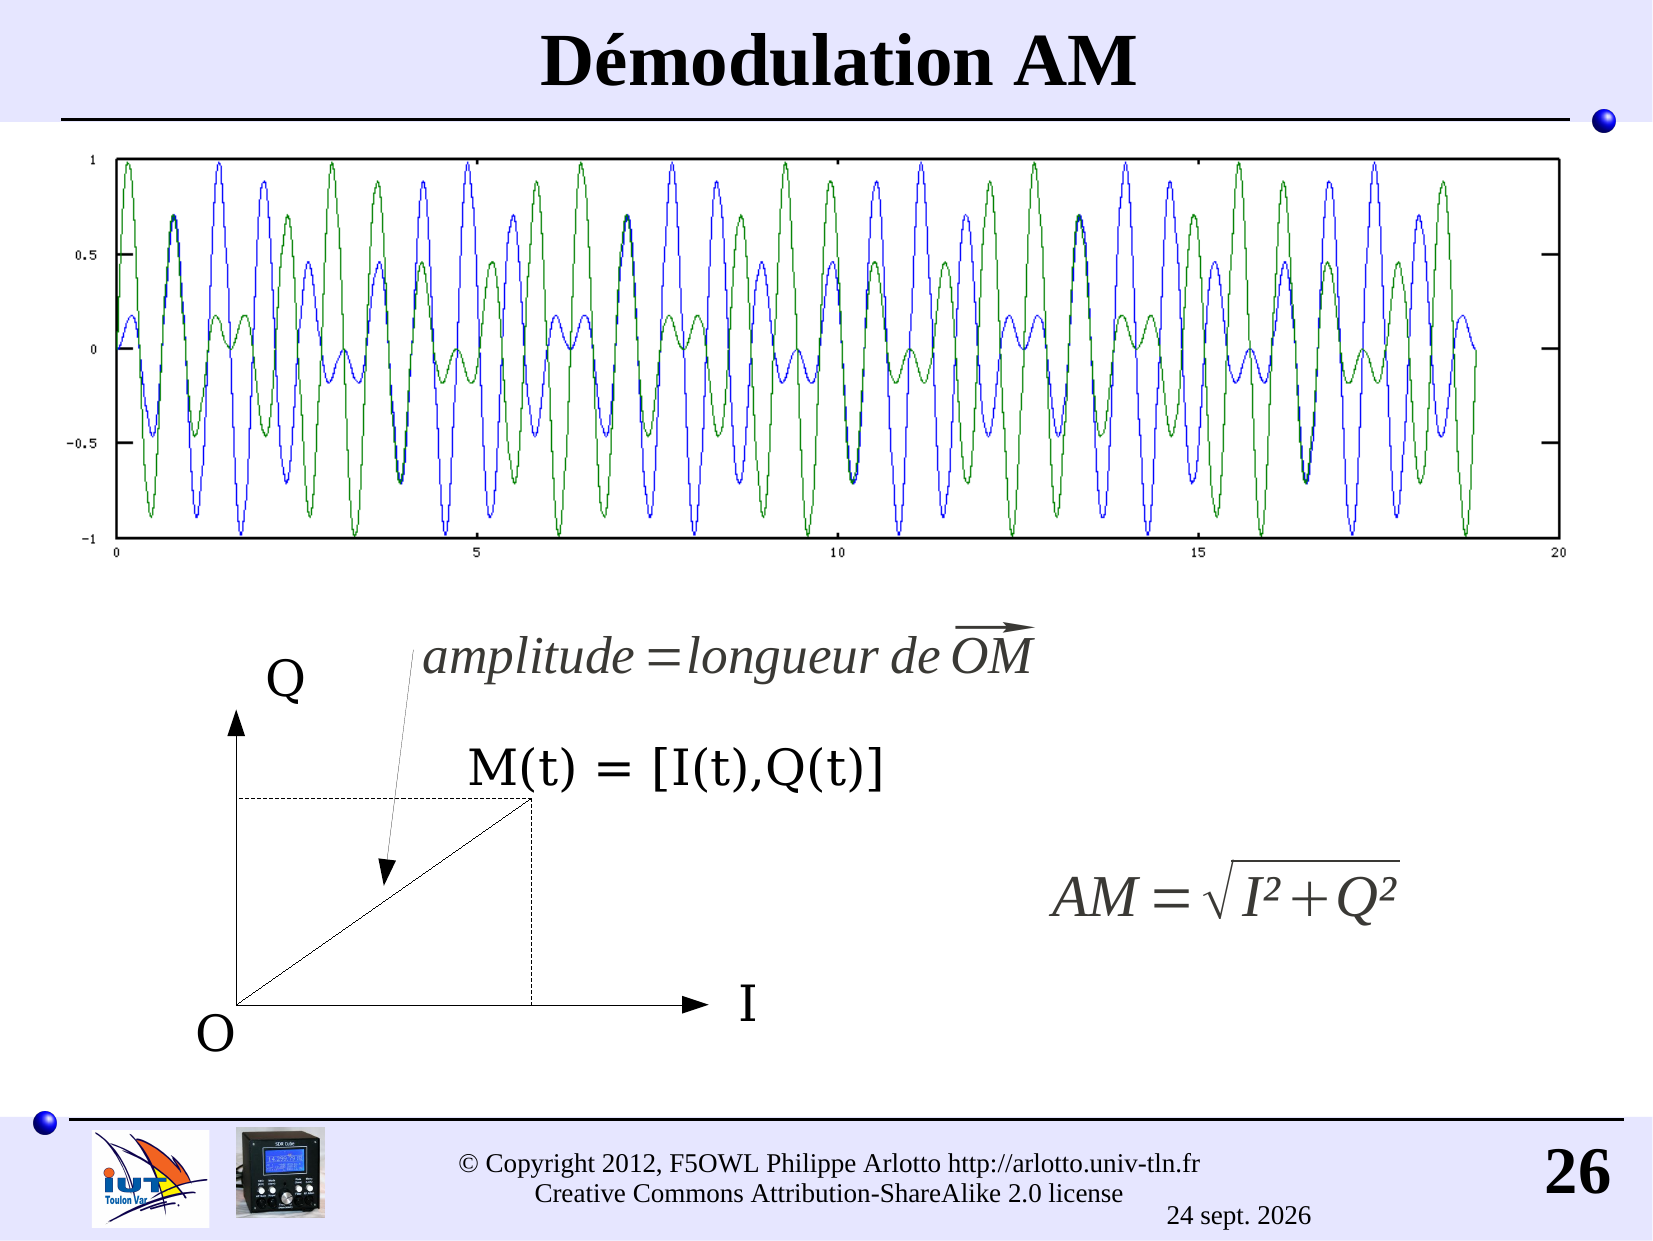

# Démodulation AM
Q
M(t) = [I(t),Q(t)]
I
O